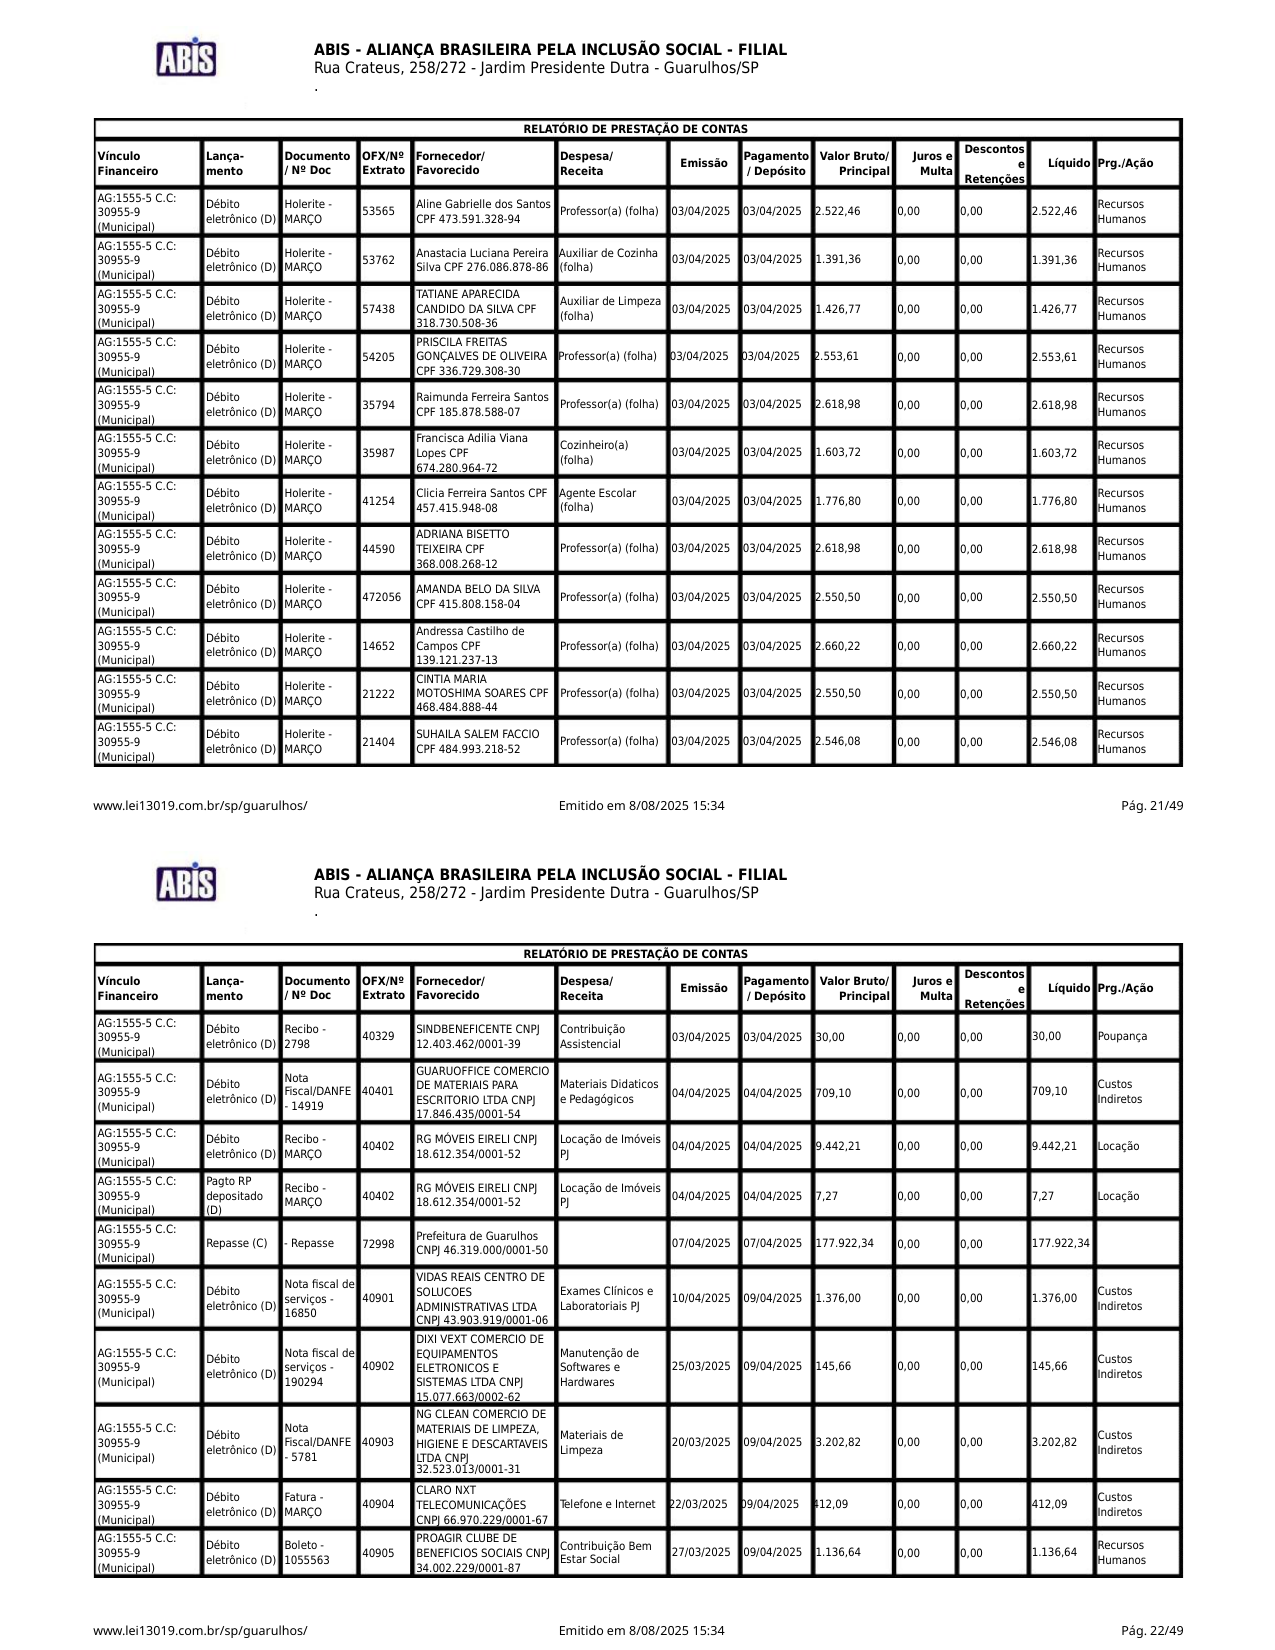

ABIS - ALIANÇA BRASILEIRA PELA INCLUSÃO SOCIAL - FILIAL
Rua Crateus, 258/272 - Jardim Presidente Dutra - Guarulhos/SP
.
RELATÓRIO DE PRESTAÇÃO DE CONTAS
Descontos
e
Retenções
Vínculo
Financeiro
Lança-
mento
Documento OFX/Nº Fornecedor/
Despesa/
Receita
Pagamento Valor Bruto/
/ Depósito Principal
Juros e
Multa
Emissão
Líquido Prg./Ação
/ Nº Doc
Extrato Favorecido
AG:1555-5 C.C:
30955-9
(Municipal)
Débito
eletrônico (D) MARÇO
Holerite -
Aline Gabrielle dos Santos
CPF 473.591.328-94
Recursos
Humanos
53565
53762
57438
54205
35794
35987
41254
44590
472056
14652
21222
21404
Professor(a) (folha) 03/04/2025 03/04/2025 2.522,46
0,00
0,00
0,00
0,00
0,00
0,00
0,00
0,00
0,00
0,00
0,00
0,00
0,00
2.522,46
AG:1555-5 C.C:
30955-9
(Municipal)
Débito
eletrônico (D) MARÇO
Holerite -
Anastacia Luciana Pereira Auxiliar de Cozinha
Silva CPF 276.086.878-86 (folha)
Recursos
Humanos
03/04/2025 03/04/2025 1.391,36
03/04/2025 03/04/2025 1.426,77
0,00
0,00
0,00
0,00
0,00
0,00
0,00
0,00
0,00
0,00
0,00
1.391,36
1.426,77
2.553,61
2.618,98
1.603,72
1.776,80
2.618,98
2.550,50
2.660,22
2.550,50
2.546,08
AG:1555-5 C.C:
30955-9
(Municipal)
TATIANE APARECIDA
CANDIDO DA SILVA CPF
318.730.508-36
Débito
eletrônico (D) MARÇO
Holerite -
Auxiliar de Limpeza
(folha)
Recursos
Humanos
AG:1555-5 C.C:
30955-9
(Municipal)
PRISCILA FREITAS
Débito
eletrônico (D) MARÇO
Holerite -
Recursos
Humanos
GONÇALVES DE OLIVEIRA Professor(a) (folha) 03/04/2025 03/04/2025 2.553,61
CPF 336.729.308-30
AG:1555-5 C.C:
30955-9
(Municipal)
Débito
eletrônico (D) MARÇO
Holerite -
Raimunda Ferreira Santos
CPF 185.878.588-07
Recursos
Humanos
Professor(a) (folha) 03/04/2025 03/04/2025 2.618,98
AG:1555-5 C.C:
30955-9
(Municipal)
Francisca Adilia Viana
Lopes CPF
674.280.964-72
Débito
eletrônico (D) MARÇO
Holerite -
Cozinheiro(a)
(folha)
Recursos
Humanos
03/04/2025 03/04/2025 1.603,72
03/04/2025 03/04/2025 1.776,80
AG:1555-5 C.C:
30955-9
(Municipal)
Débito
eletrônico (D) MARÇO
Holerite -
Clicia Ferreira Santos CPF Agente Escolar
457.415.948-08
Recursos
Humanos
(folha)
AG:1555-5 C.C:
30955-9
(Municipal)
ADRIANA BISETTO
TEIXEIRA CPF
368.008.268-12
Débito
eletrônico (D) MARÇO
Holerite -
Recursos
Humanos
Professor(a) (folha) 03/04/2025 03/04/2025 2.618,98
Professor(a) (folha) 03/04/2025 03/04/2025 2.550,50
Professor(a) (folha) 03/04/2025 03/04/2025 2.660,22
AG:1555-5 C.C:
30955-9
(Municipal)
Débito
eletrônico (D) MARÇO
Holerite -
AMANDA BELO DA SILVA
CPF 415.808.158-04
Recursos
Humanos
AG:1555-5 C.C:
30955-9
(Municipal)
Andressa Castilho de
Campos CPF
139.121.237-13
Débito
eletrônico (D) MARÇO
Holerite -
Recursos
Humanos
AG:1555-5 C.C:
30955-9
(Municipal)
CINTIA MARIA
Débito
eletrônico (D) MARÇO
Holerite -
Recursos
Humanos
MOTOSHIMA SOARES CPF Professor(a) (folha) 03/04/2025 03/04/2025 2.550,50
468.484.888-44
AG:1555-5 C.C:
30955-9
(Municipal)
Débito
eletrônico (D) MARÇO
Holerite -
SUHAILA SALEM FACCIO
CPF 484.993.218-52
Recursos
Humanos
Professor(a) (folha) 03/04/2025 03/04/2025 2.546,08
www.lei13019.com.br/sp/guarulhos/
Emitido em 8/08/2025 15:34
Pág. 21/49
ABIS - ALIANÇA BRASILEIRA PELA INCLUSÃO SOCIAL - FILIAL
Rua Crateus, 258/272 - Jardim Presidente Dutra - Guarulhos/SP
.
RELATÓRIO DE PRESTAÇÃO DE CONTAS
Descontos
e
Retenções
Vínculo
Financeiro
Lança-
mento
Documento OFX/Nº Fornecedor/
Despesa/
Receita
Pagamento Valor Bruto/
/ Depósito Principal
Juros e
Multa
Emissão
Líquido Prg./Ação
/ Nº Doc
Extrato Favorecido
AG:1555-5 C.C:
30955-9
(Municipal)
Débito
eletrônico (D) 2798
Recibo -
SINDBENEFICENTE CNPJ
12.403.462/0001-39
Contribuição
Assistencial
40329
03/04/2025 03/04/2025 30,00
04/04/2025 04/04/2025 709,10
0,00
0,00
0,00
0,00
30,00
Poupança
GUARUOFFICE COMERCIO
DE MATERIAIS PARA
ESCRITORIO LTDA CNPJ
17.846.435/0001-54
AG:1555-5 C.C:
30955-9
(Municipal)
Nota
Débito
eletrônico (D)
Materiais Didaticos
e Pedagógicos
Custos
Indiretos
Fiscal/DANFE 40401
- 14919
709,10
AG:1555-5 C.C:
30955-9
(Municipal)
Débito
eletrônico (D) MARÇO
Recibo -
RG MÓVEIS EIRELI CNPJ
18.612.354/0001-52
Locação de Imóveis
PJ
40402
40402
72998
04/04/2025 04/04/2025 9.442,21
04/04/2025 04/04/2025 7,27
0,00
0,00
0,00
0,00
0,00
0,00
9.442,21
7,27
Locação
Locação
AG:1555-5 C.C:
30955-9
(Municipal)
Pagto RP
depositado
(D)
Recibo -
MARÇO
RG MÓVEIS EIRELI CNPJ
18.612.354/0001-52
Locação de Imóveis
PJ
AG:1555-5 C.C:
30955-9
(Municipal)
Prefeitura de Guarulhos
CNPJ 46.319.000/0001-50
Repasse (C) - Repasse
07/04/2025 07/04/2025 177.922,34
177.922,34
VIDAS REAIS CENTRO DE
SOLUCOES
ADMINISTRATIVAS LTDA
CNPJ 43.903.919/0001-06
AG:1555-5 C.C:
30955-9
(Municipal)
Nota ﬁscal de
serviços -
16850
Débito
eletrônico (D)
Exames Clínicos e
Laboratoriais PJ
Custos
Indiretos
40901
40902
10/04/2025 09/04/2025 1.376,00
25/03/2025 09/04/2025 145,66
0,00
0,00
0,00
0,00
1.376,00
145,66
DIXI VEXT COMERCIO DE
EQUIPAMENTOS
ELETRONICOS E
SISTEMAS LTDA CNPJ
15.077.663/0002-62
AG:1555-5 C.C:
30955-9
(Municipal)
Nota ﬁscal de
serviços -
190294
Manutenção de
Softwares e
Hardwares
Débito
eletrônico (D)
Custos
Indiretos
NG CLEAN COMERCIO DE
MATERIAIS DE LIMPEZA,
HIGIENE E DESCARTAVEIS
LTDA CNPJ
AG:1555-5 C.C:
30955-9
(Municipal)
Nota
Débito
eletrônico (D)
Materiais de
Limpeza
Custos
Indiretos
Fiscal/DANFE 40903
- 5781
20/03/2025 09/04/2025 3.202,82
0,00
0,00
3.202,82
32.523.013/0001-31
AG:1555-5 C.C:
30955-9
(Municipal)
CLARO NXT
TELECOMUNICAÇÕES
CNPJ 66.970.229/0001-67
Débito
eletrônico (D) MARÇO
Fatura -
Custos
Indiretos
40904
40905
Telefone e Internet 22/03/2025 09/04/2025 412,09
Contribuição Bem
0,00
0,00
0,00
0,00
412,09
AG:1555-5 C.C:
30955-9
(Municipal)
PROAGIR CLUBE DE
BENEFICIOS SOCIAIS CNPJ
34.002.229/0001-87
Débito
eletrônico (D) 1055563
Boleto -
Recursos
Humanos
27/03/2025 09/04/2025 1.136,64
1.136,64
Estar Social
www.lei13019.com.br/sp/guarulhos/
Emitido em 8/08/2025 15:34
Pág. 22/49